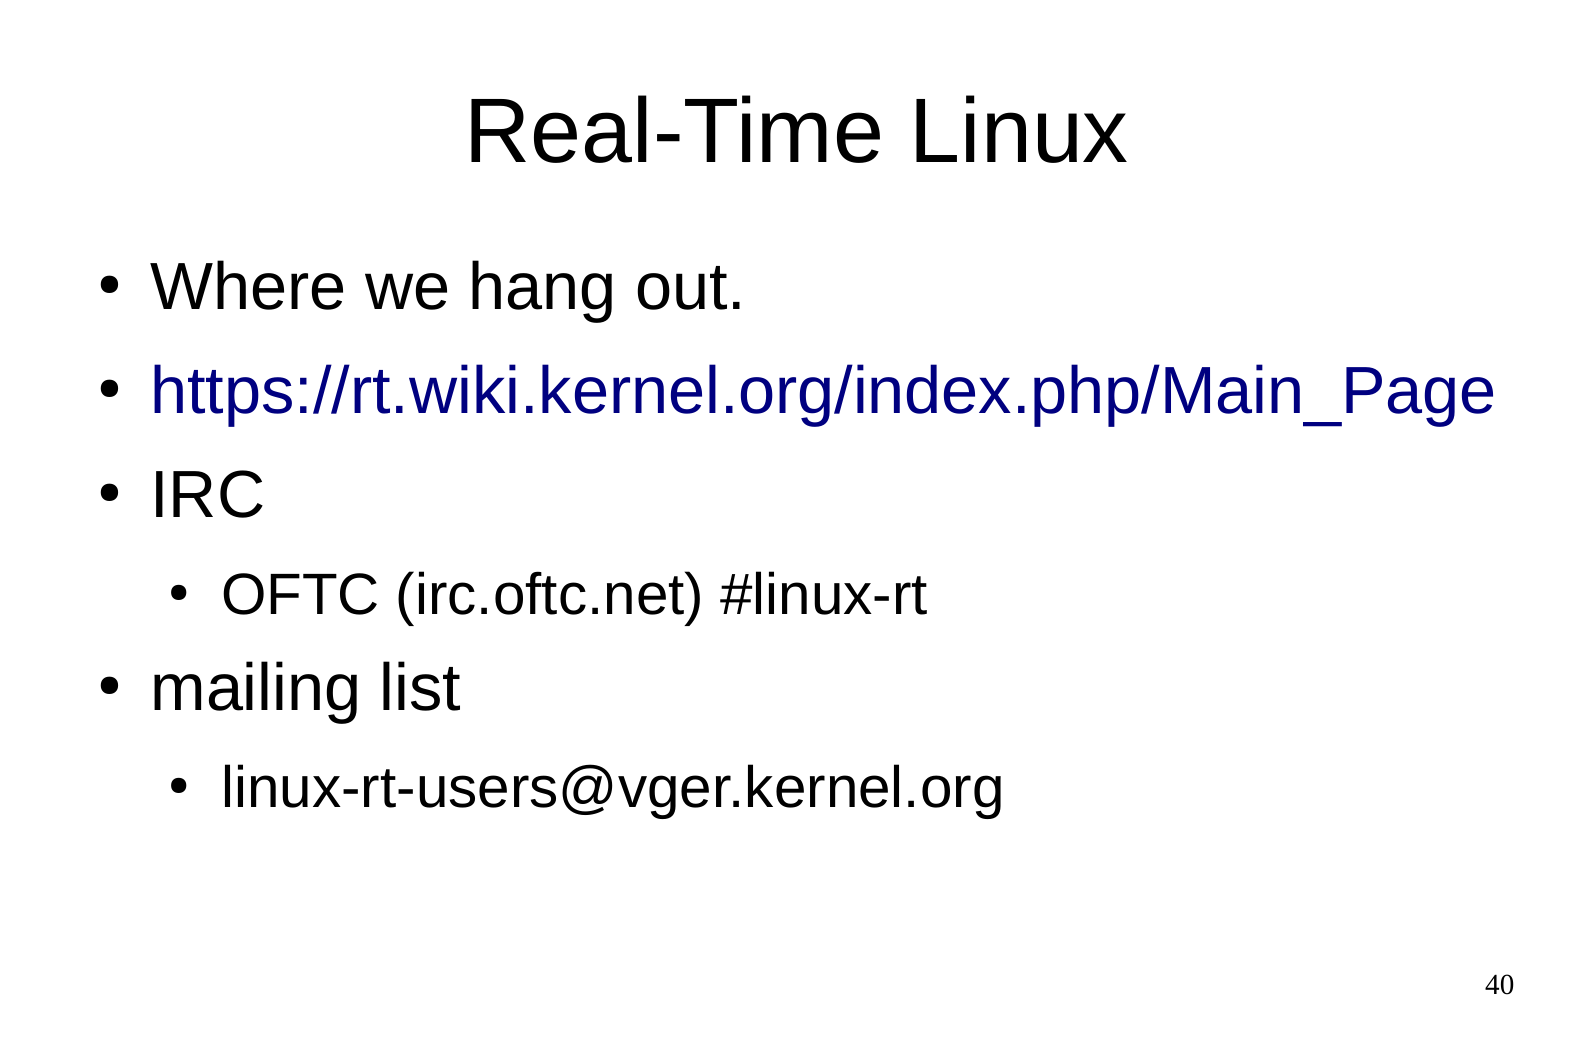

# Real-Time Linux
Where we hang out.
https://rt.wiki.kernel.org/index.php/Main_Page
IRC
OFTC (irc.oftc.net) #linux-rt
mailing list
linux-rt-users@vger.kernel.org
40